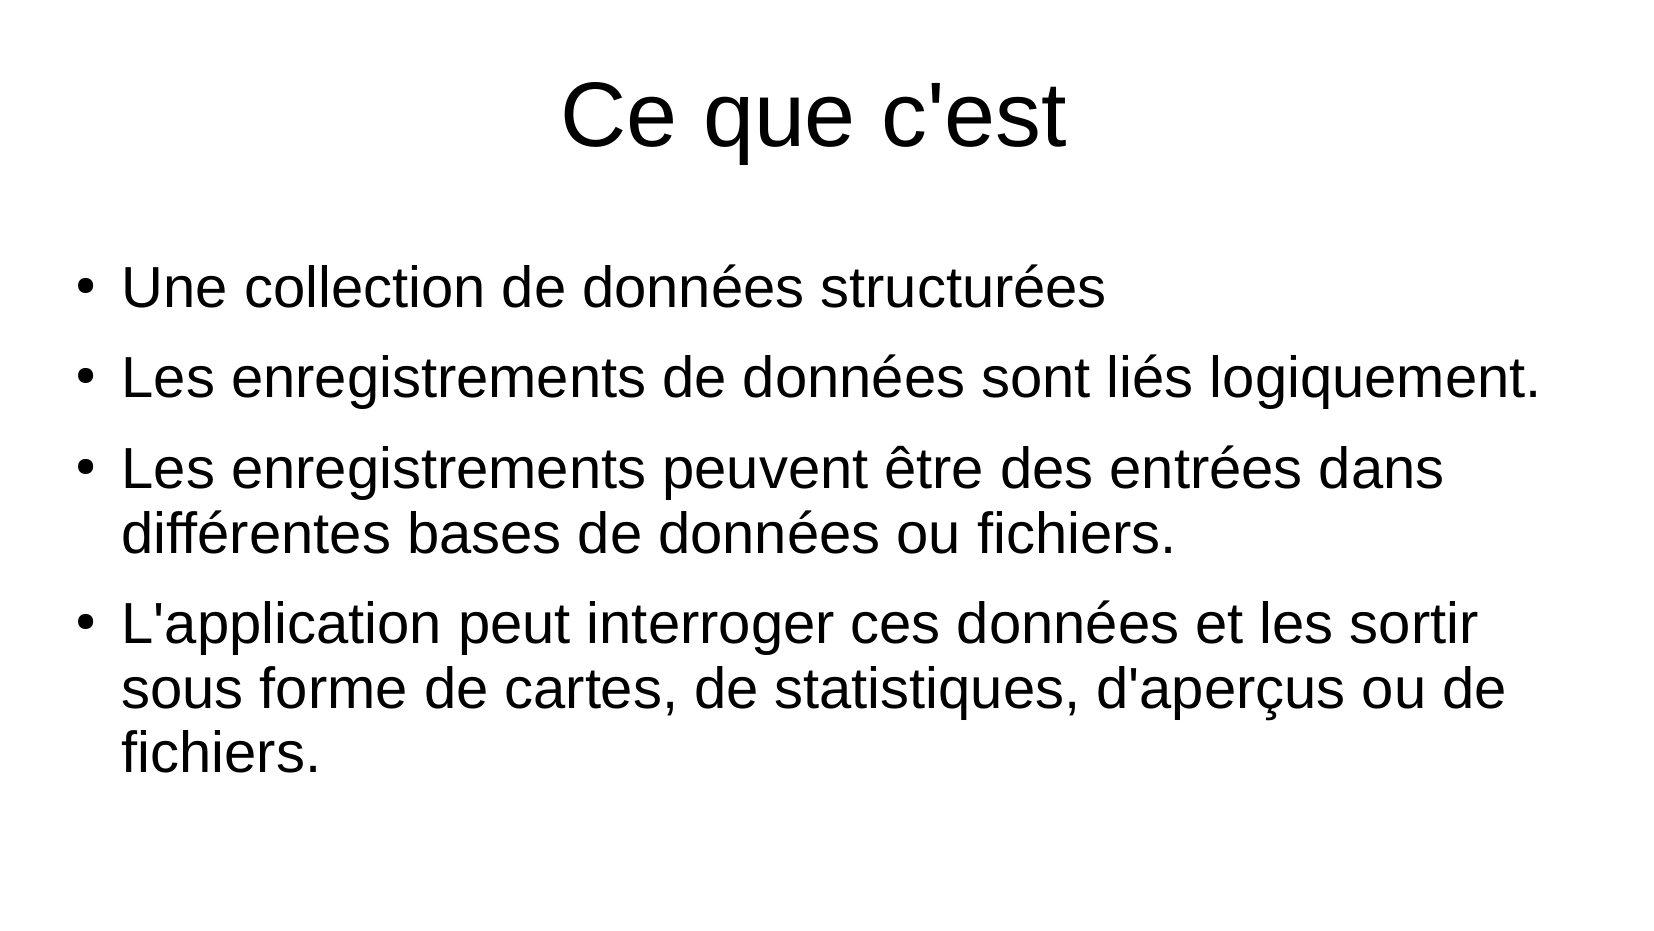

# Ce que c'est
Une collection de données structurées
Les enregistrements de données sont liés logiquement.
Les enregistrements peuvent être des entrées dans différentes bases de données ou fichiers.
L'application peut interroger ces données et les sortir sous forme de cartes, de statistiques, d'aperçus ou de fichiers.